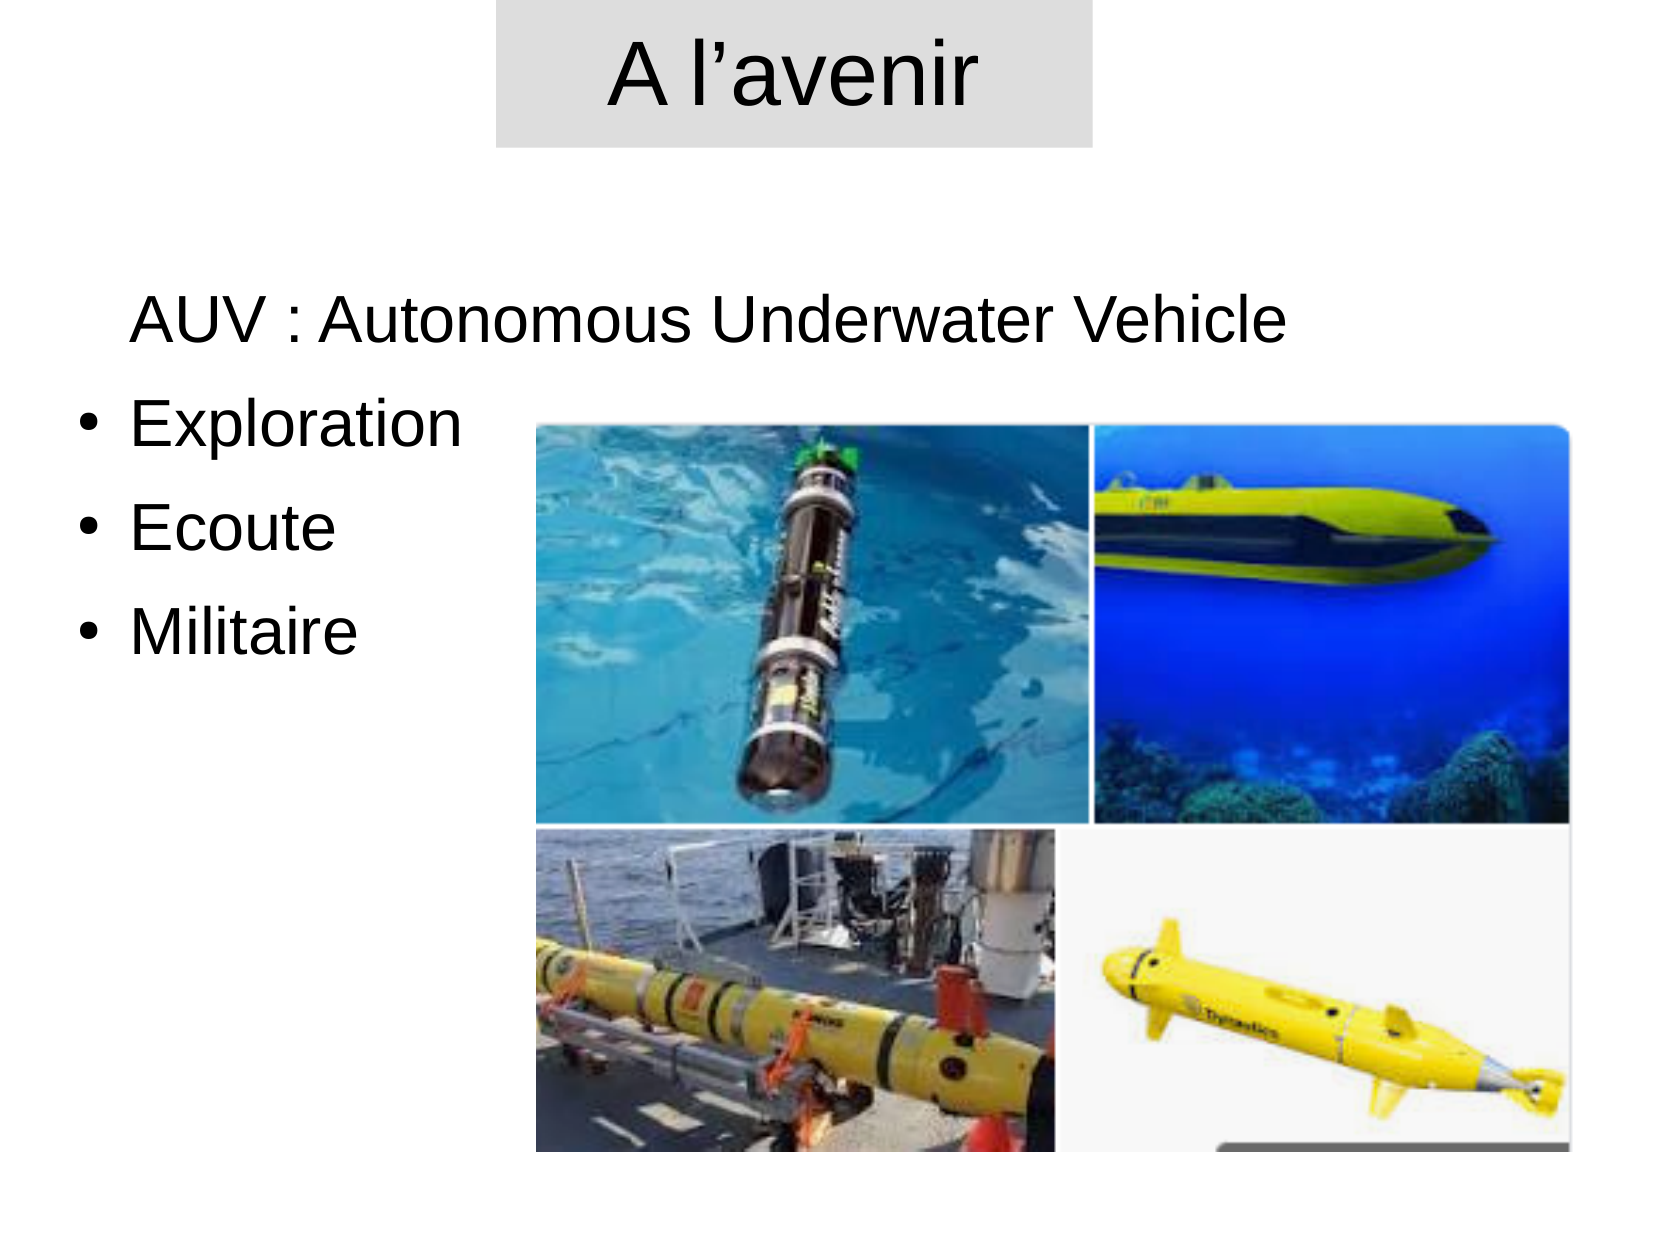

# A l’avenir
AUV : Autonomous Underwater Vehicle
Exploration
Ecoute
Militaire